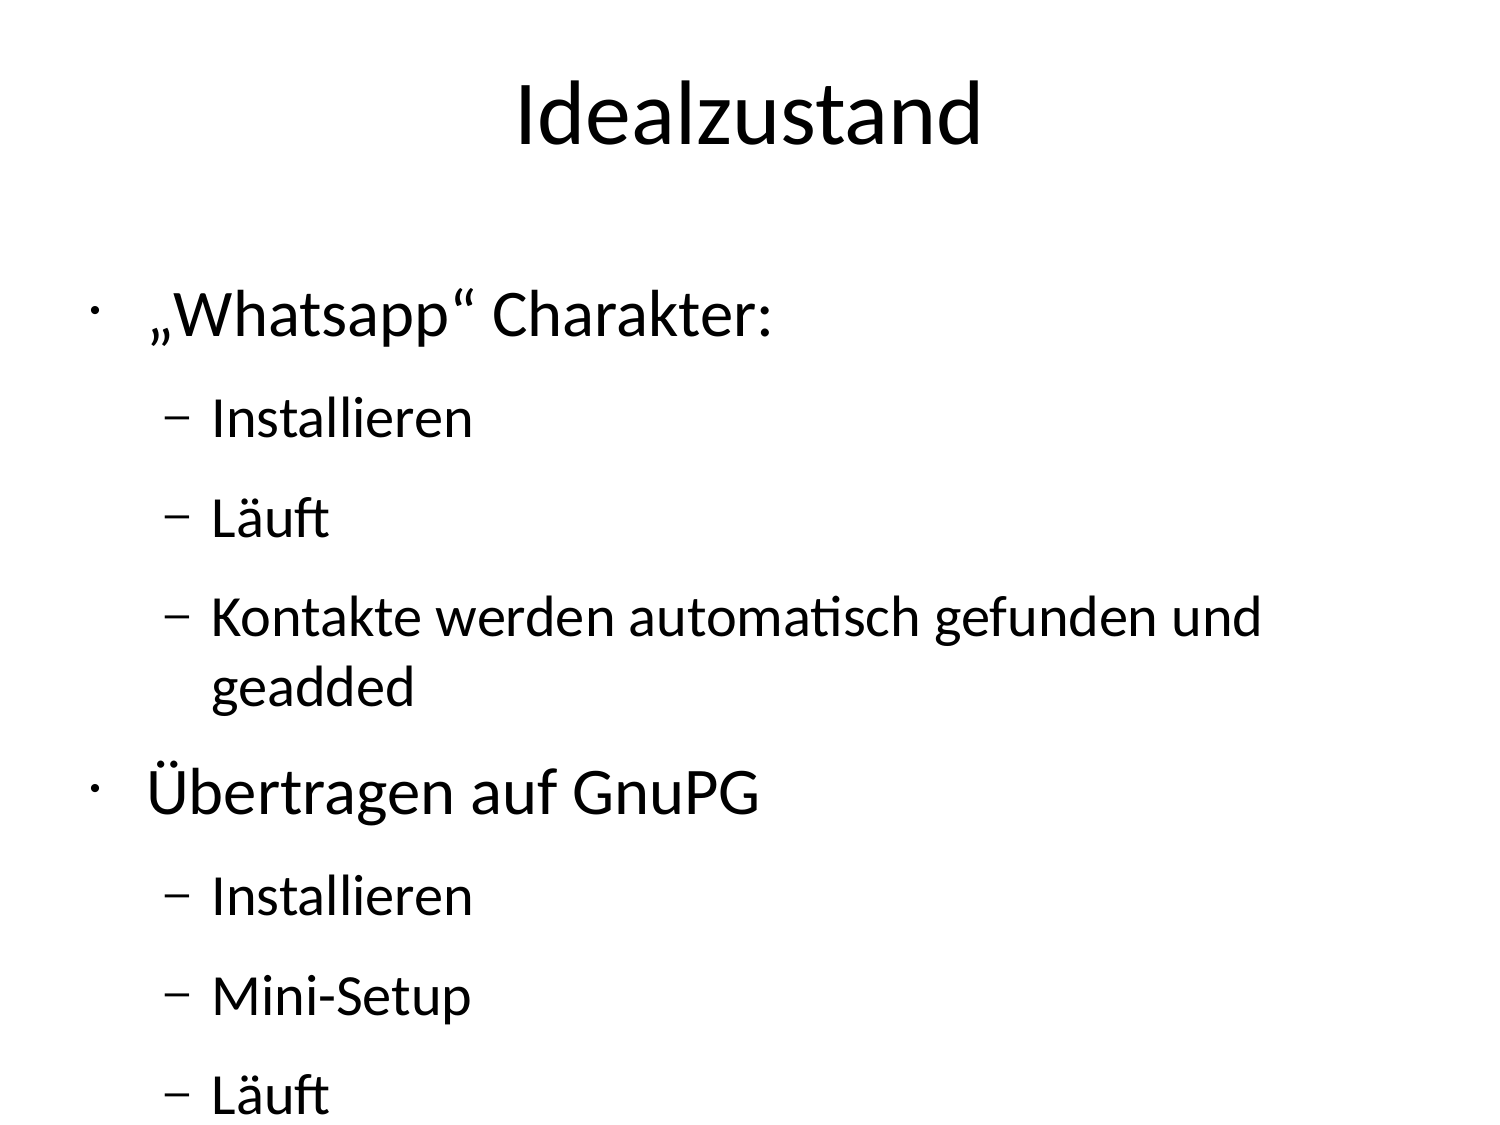

# Idealzustand
„Whatsapp“ Charakter:
Installieren
Läuft
Kontakte werden automatisch gefunden und geadded
Übertragen auf GnuPG
Installieren
Mini-Setup
Läuft
Verschlüsselung wird automatisch propagiert und neue Kontakte mit Verschlüsselung werden automatisch gefunden
Unique Userexperience auf allen Geräten, d.h. PC, Mac, Android, Windows-Phone, iPhone, Linux
Trotzdem hohe Sicherheit